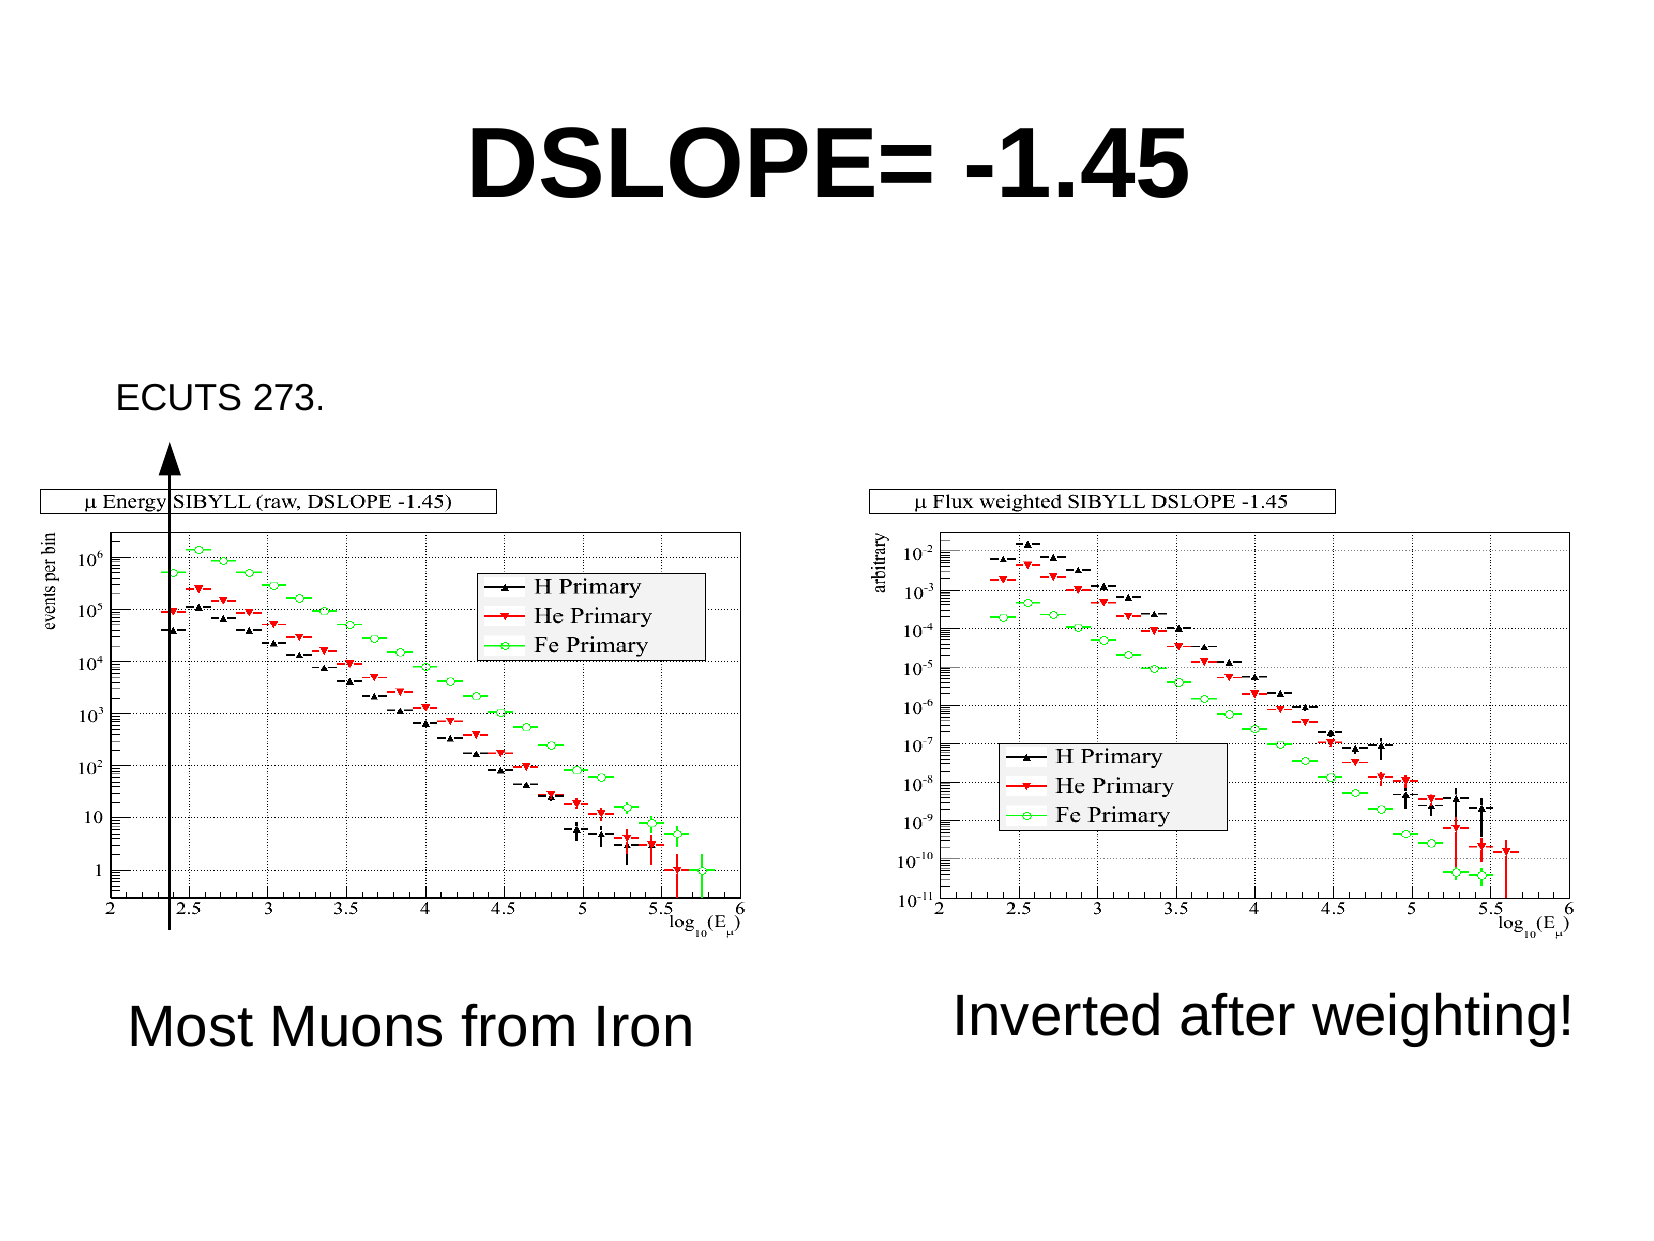

DSLOPE= -1.45
ECUTS 273.
Inverted after weighting!
Most Muons from Iron